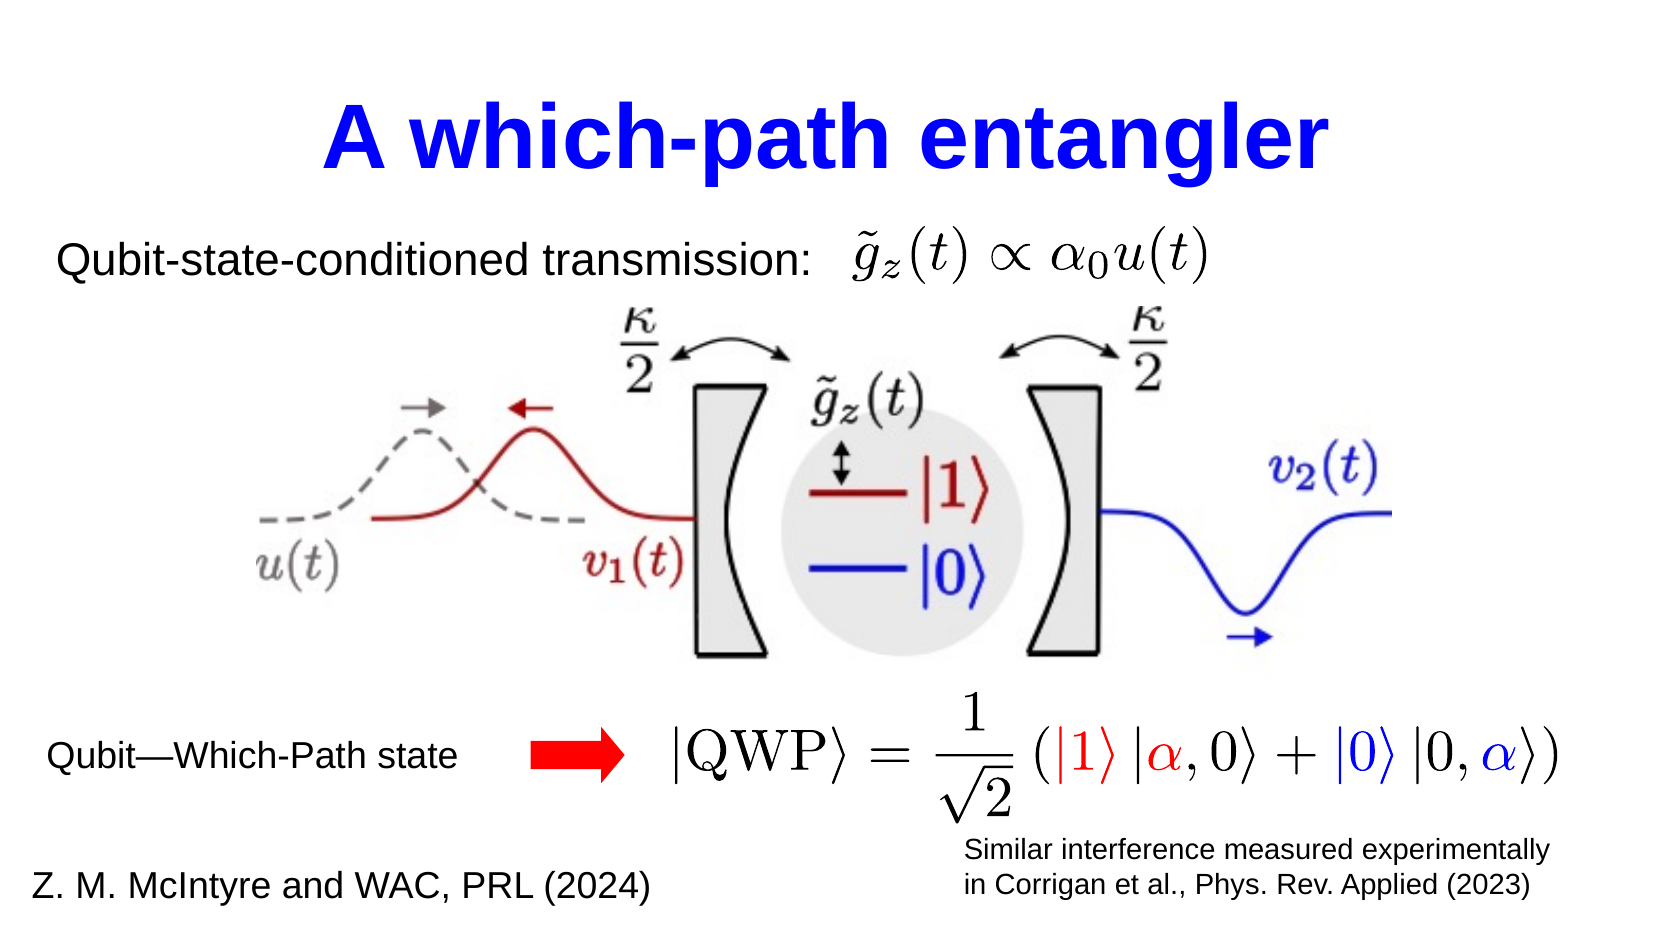

# A which-path entangler
Qubit-state-conditioned transmission:
Qubit—Which-Path state
Similar interference measured experimentally
in Corrigan et al., Phys. Rev. Applied (2023)
Z. M. McIntyre and WAC, PRL (2024)